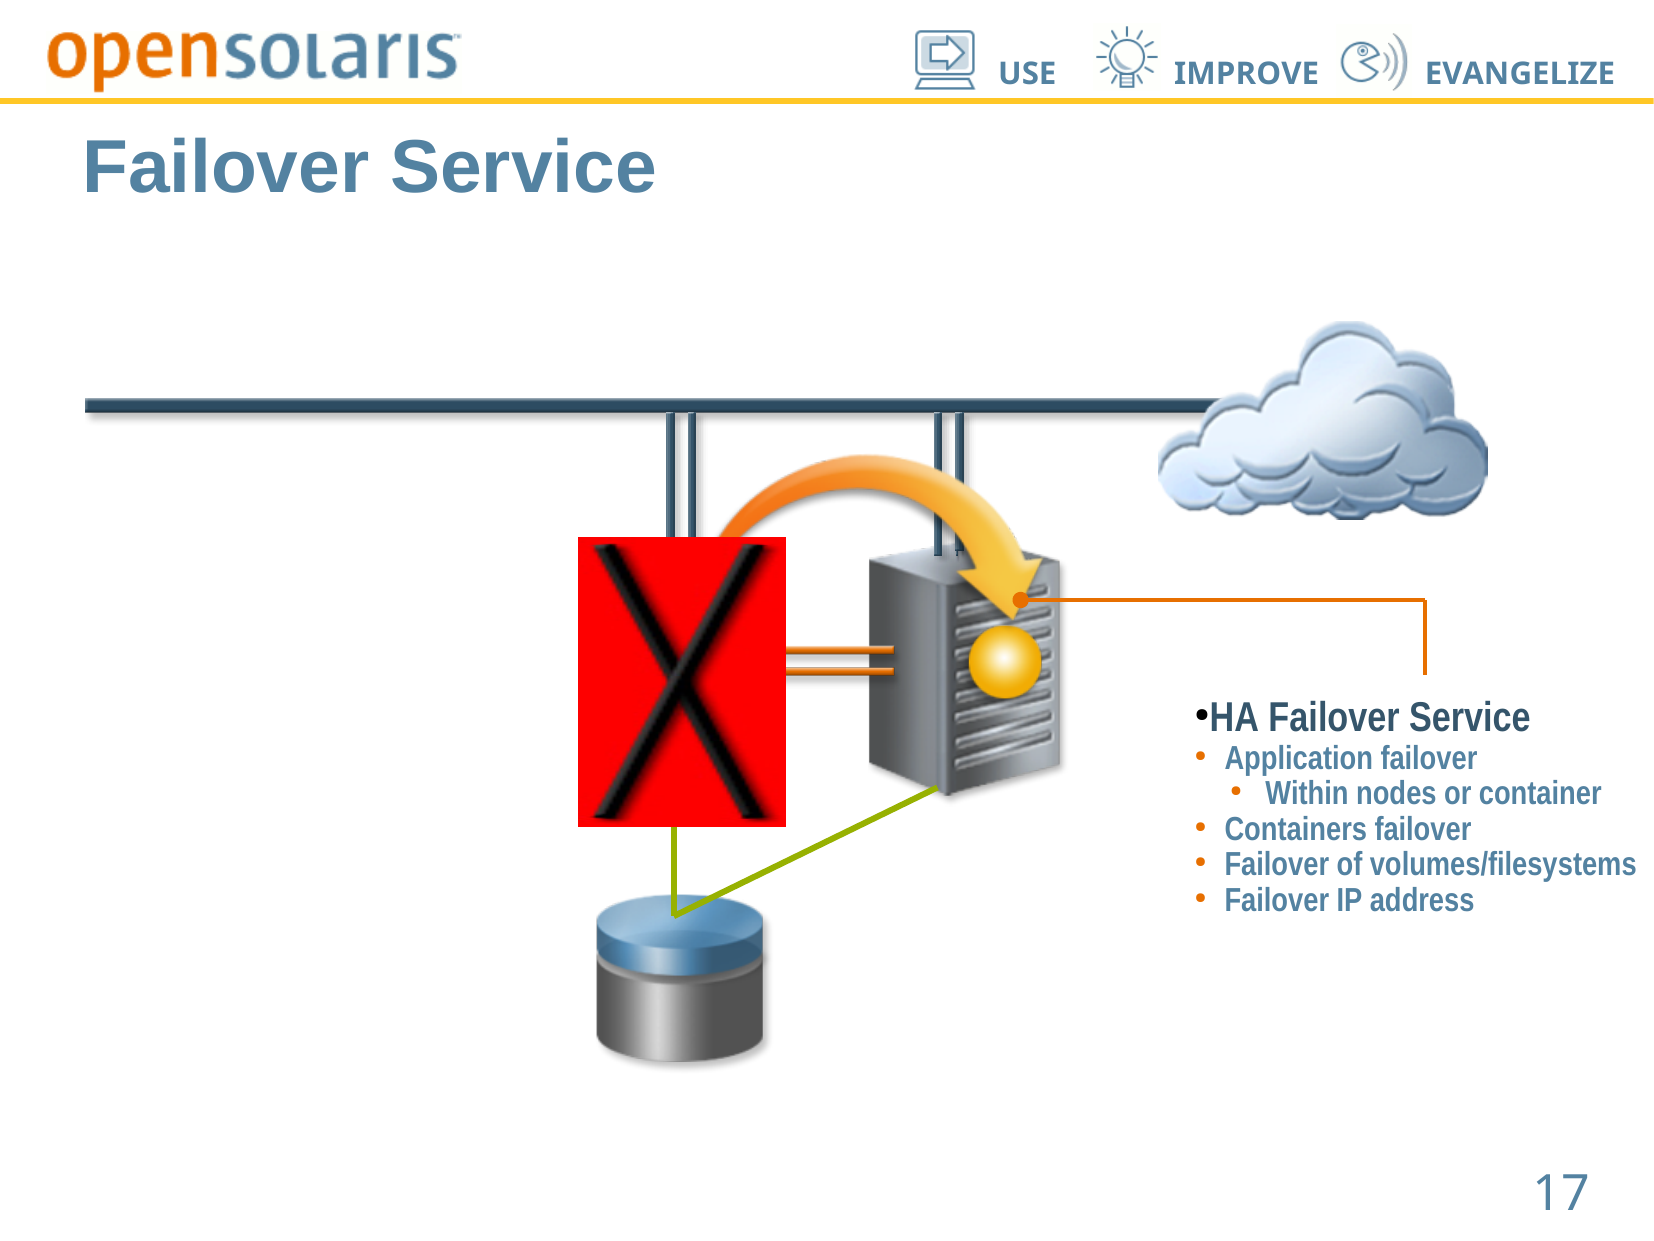

# Failover Service
HA Failover Service
Application failover
Within nodes or container
Containers failover
Failover of volumes/filesystems
Failover IP address